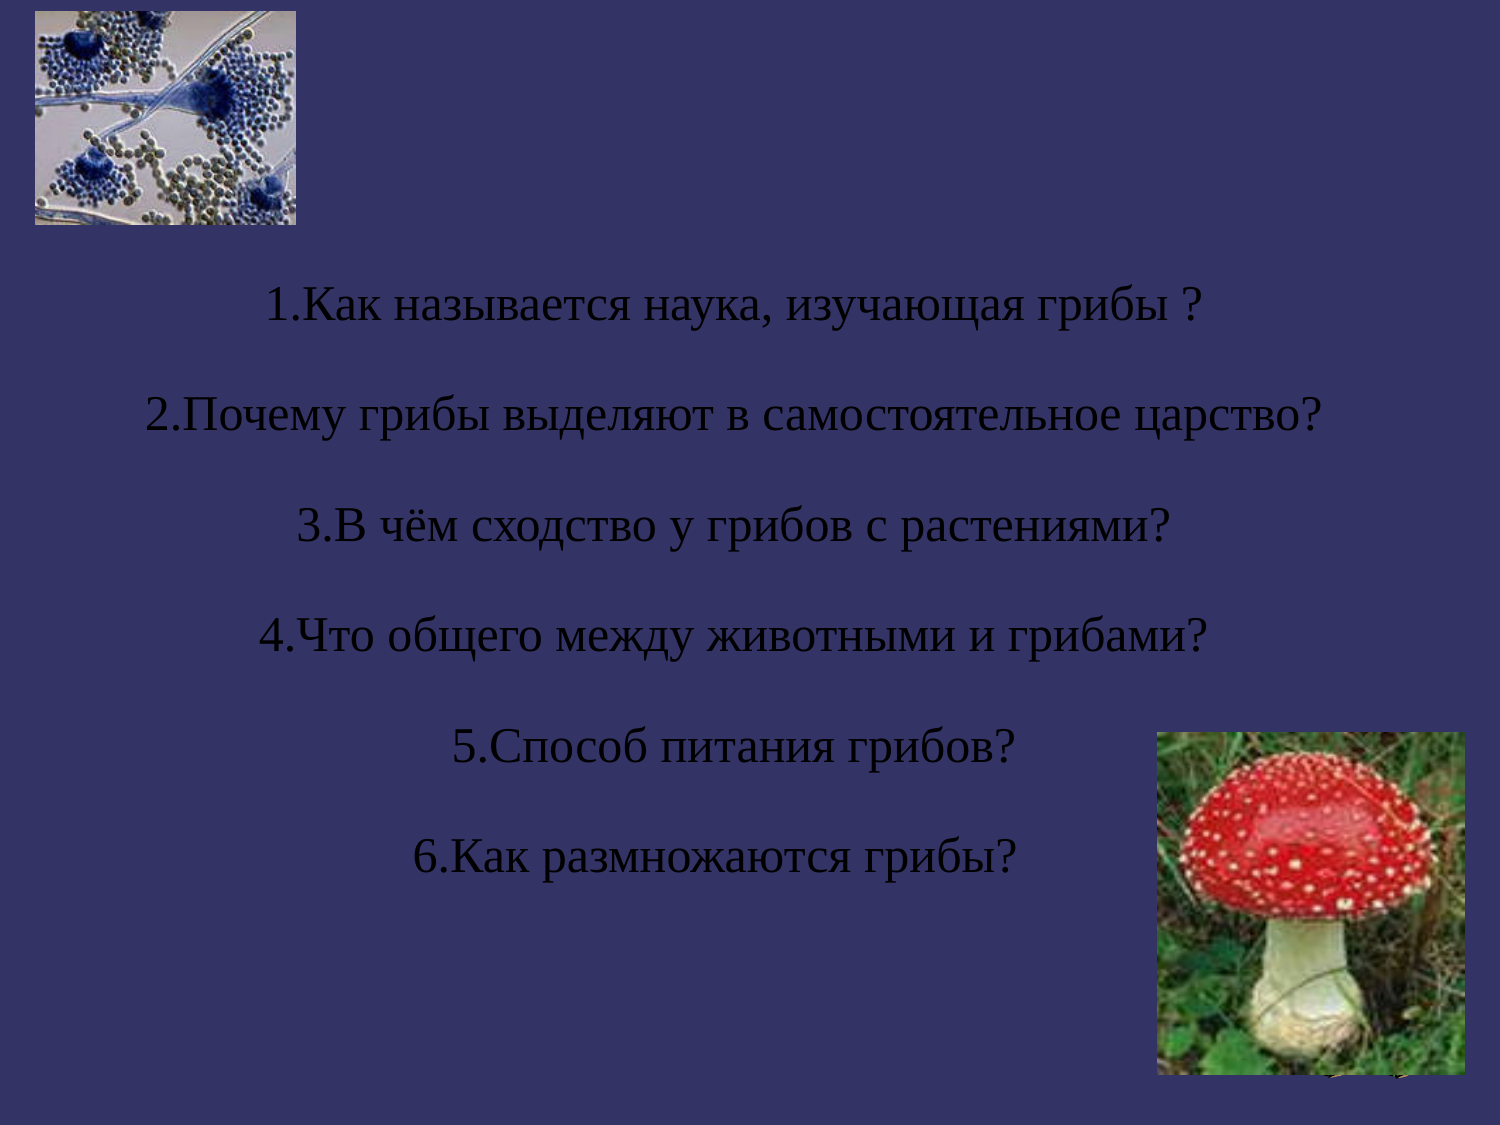

# 1.Как называется наука, изучающая грибы ? 2.Почему грибы выделяют в самостоятельное царство?   3.В чём сходство у грибов с растениями? 4.Что общего между животными и грибами? 5.Способ питания грибов? 6.Как размножаются грибы?